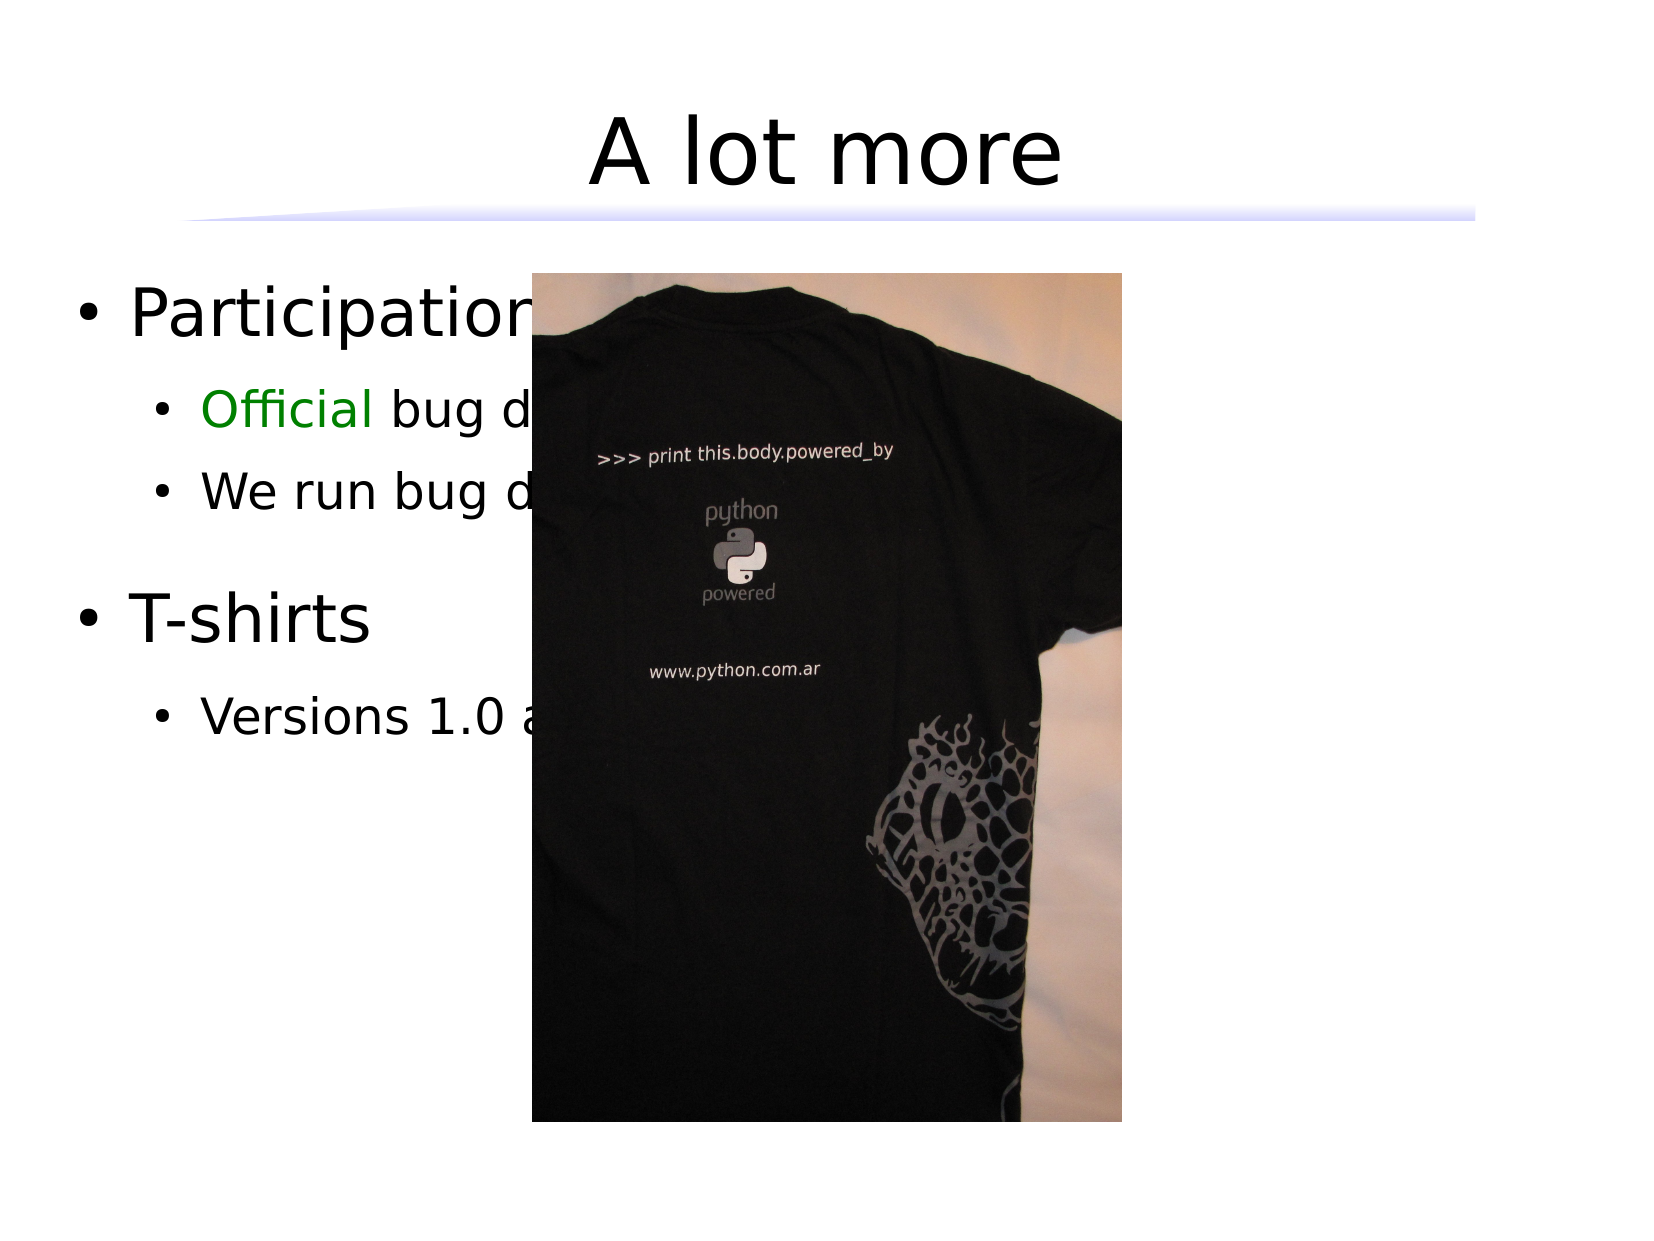

# A lot more
Participation on Bug days
Official bug days
We run bug days ourselves!
T-shirts
Versions 1.0 and 2.0